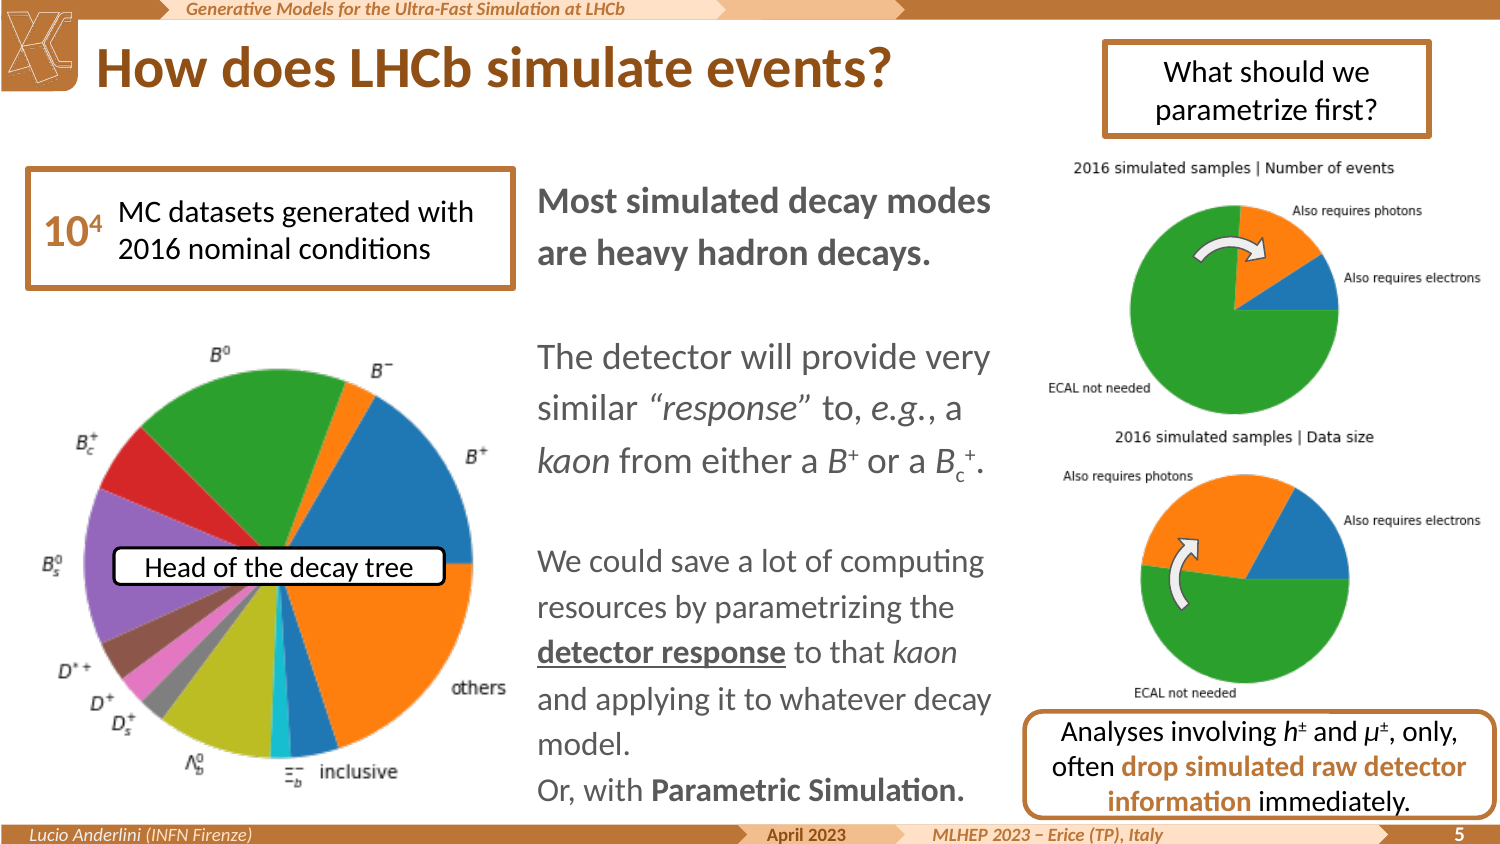

# How does LHCb simulate events?
What should we parametrize first?
Most simulated decay modes are heavy hadron decays.
The detector will provide very similar “response” to, e.g., a kaon from either a B+ or a Bc+.
We could save a lot of computing resources by parametrizing the detector response to that kaon and applying it to whatever decay model.
Or, with Parametric Simulation.
MC datasets generated with 2016 nominal conditions
104
Head of the decay tree
Analyses involving h± and μ±, only, often drop simulated raw detector information immediately.